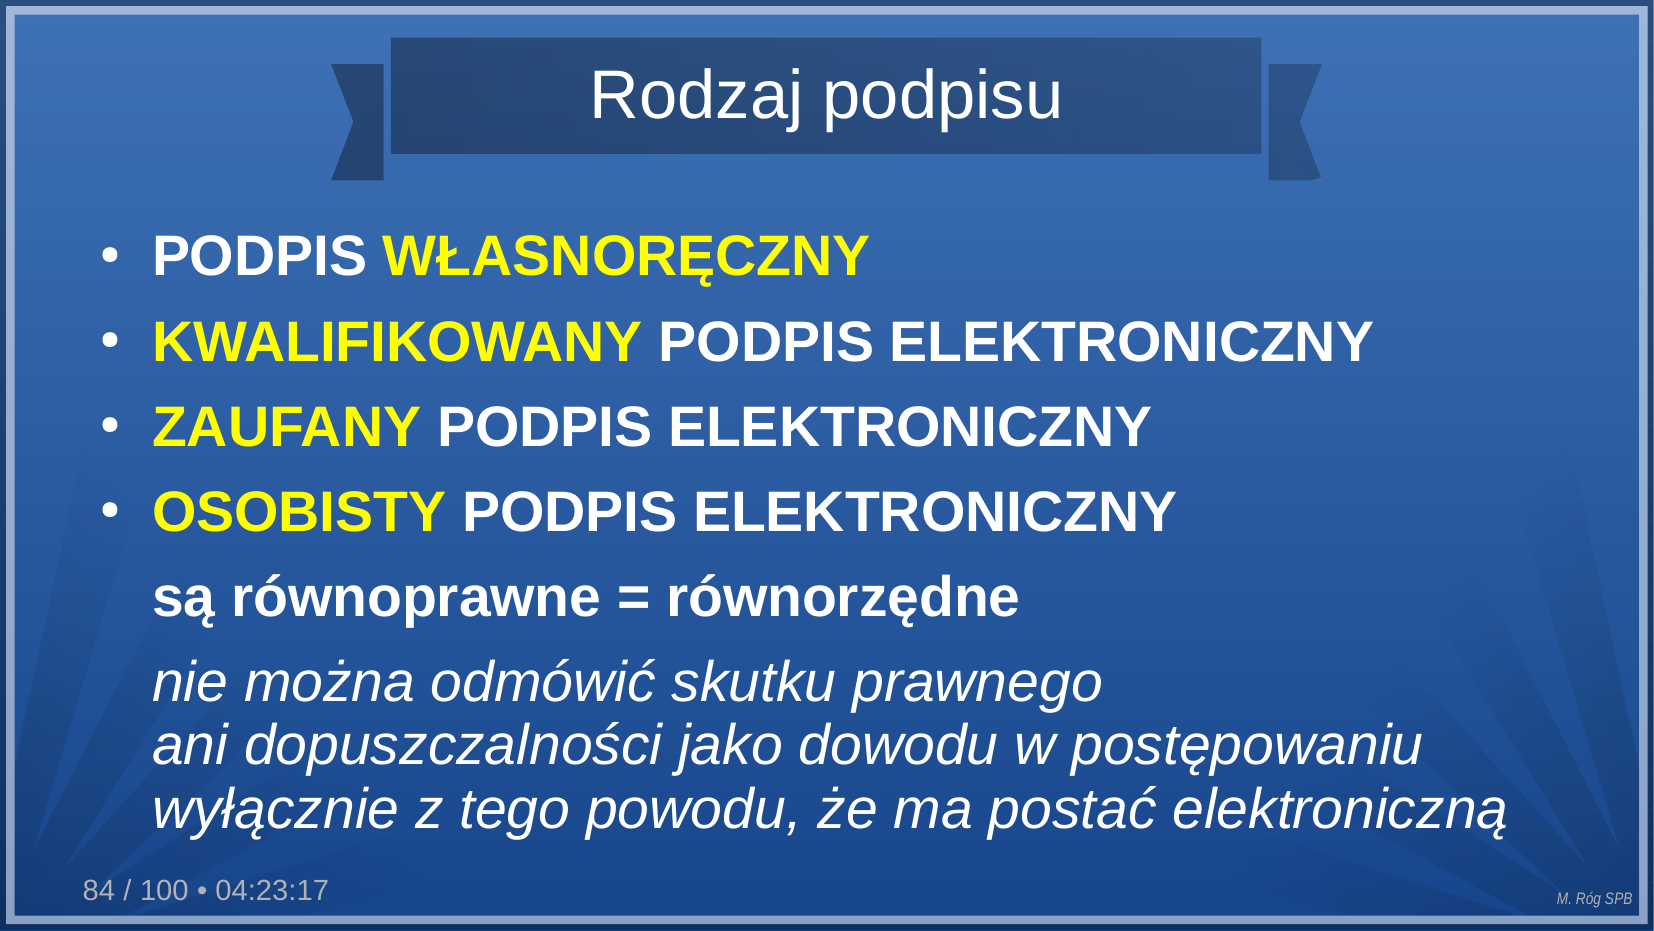

# Rodzaj podpisu
PODPIS WŁASNORĘCZNY
KWALIFIKOWANY PODPIS ELEKTRONICZNY
ZAUFANY PODPIS ELEKTRONICZNY
OSOBISTY PODPIS ELEKTRONICZNY
są równoprawne = równorzędne
nie można odmówić skutku prawnego ani dopuszczalności jako dowodu w postępowaniu wyłącznie z tego powodu, że ma postać elektroniczną